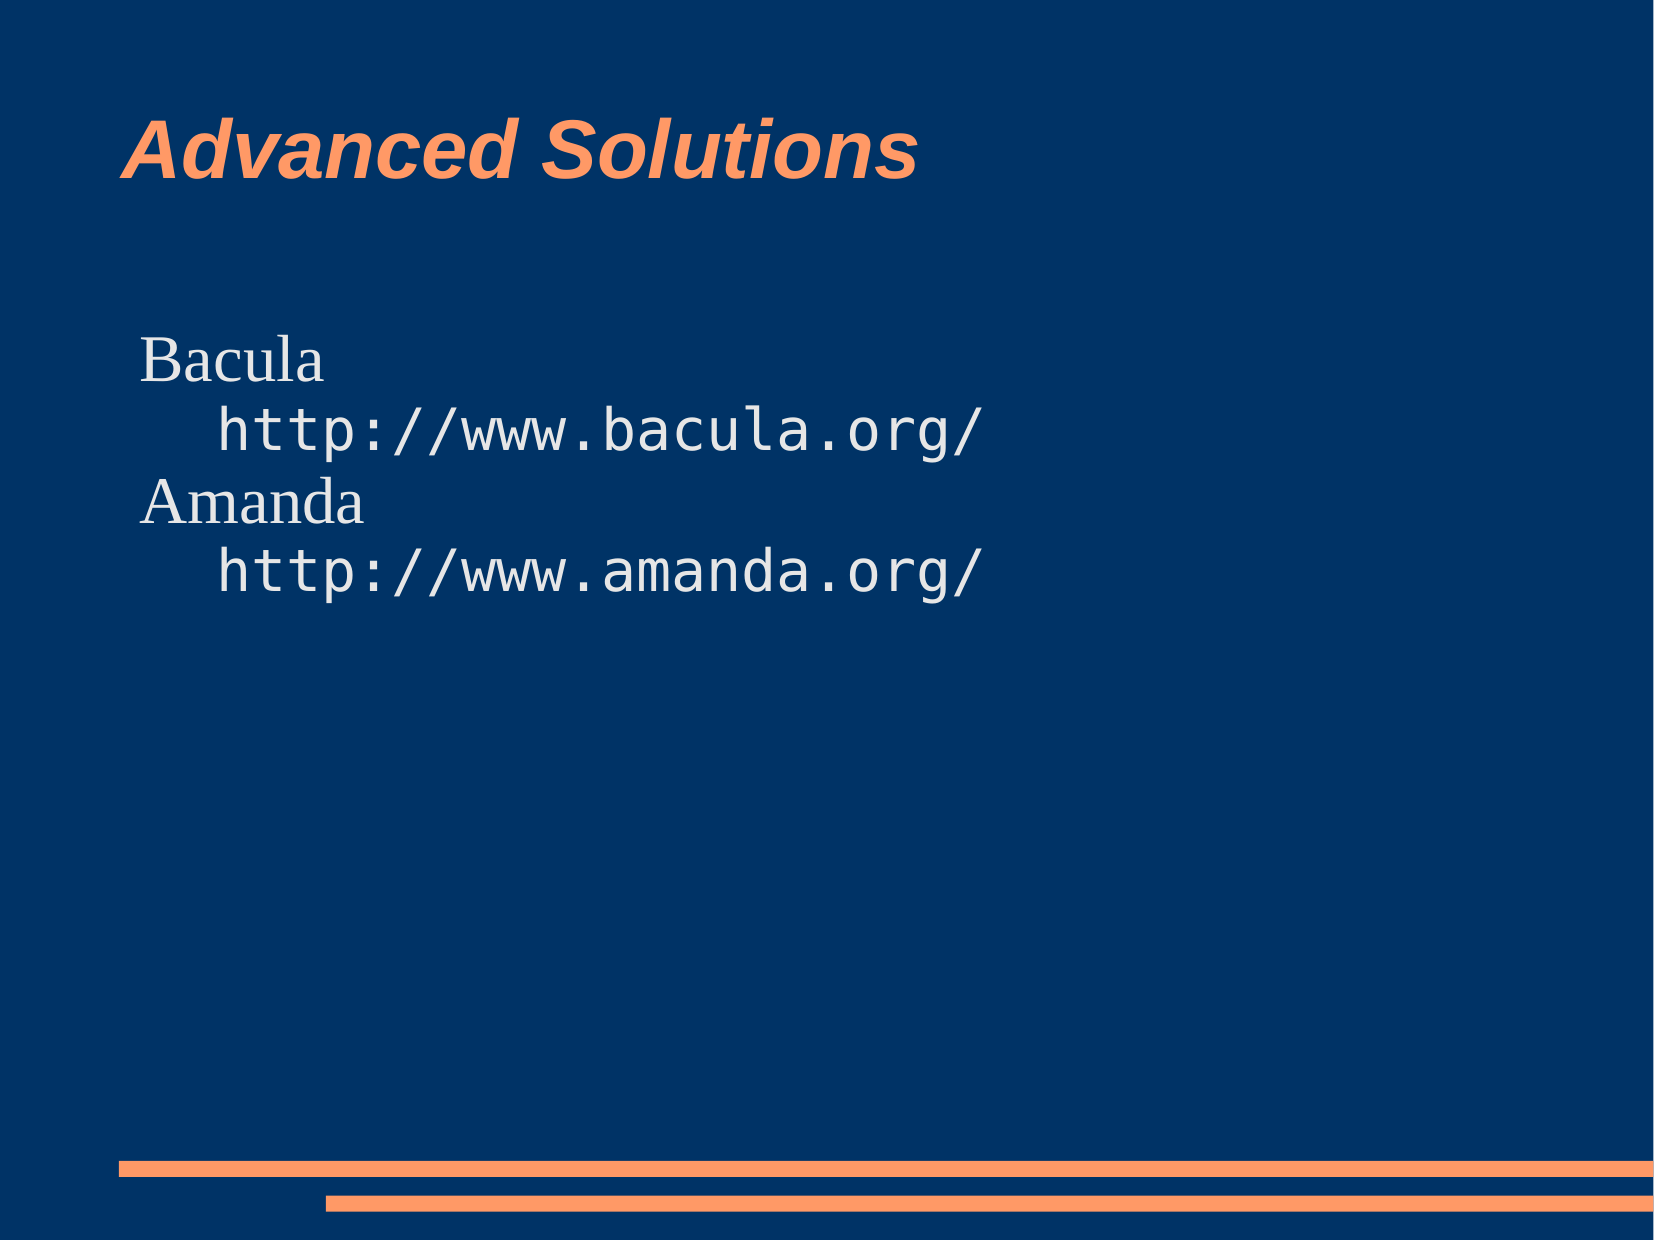

# Advanced Solutions
Bacula
http://www.bacula.org/
Amanda
http://www.amanda.org/